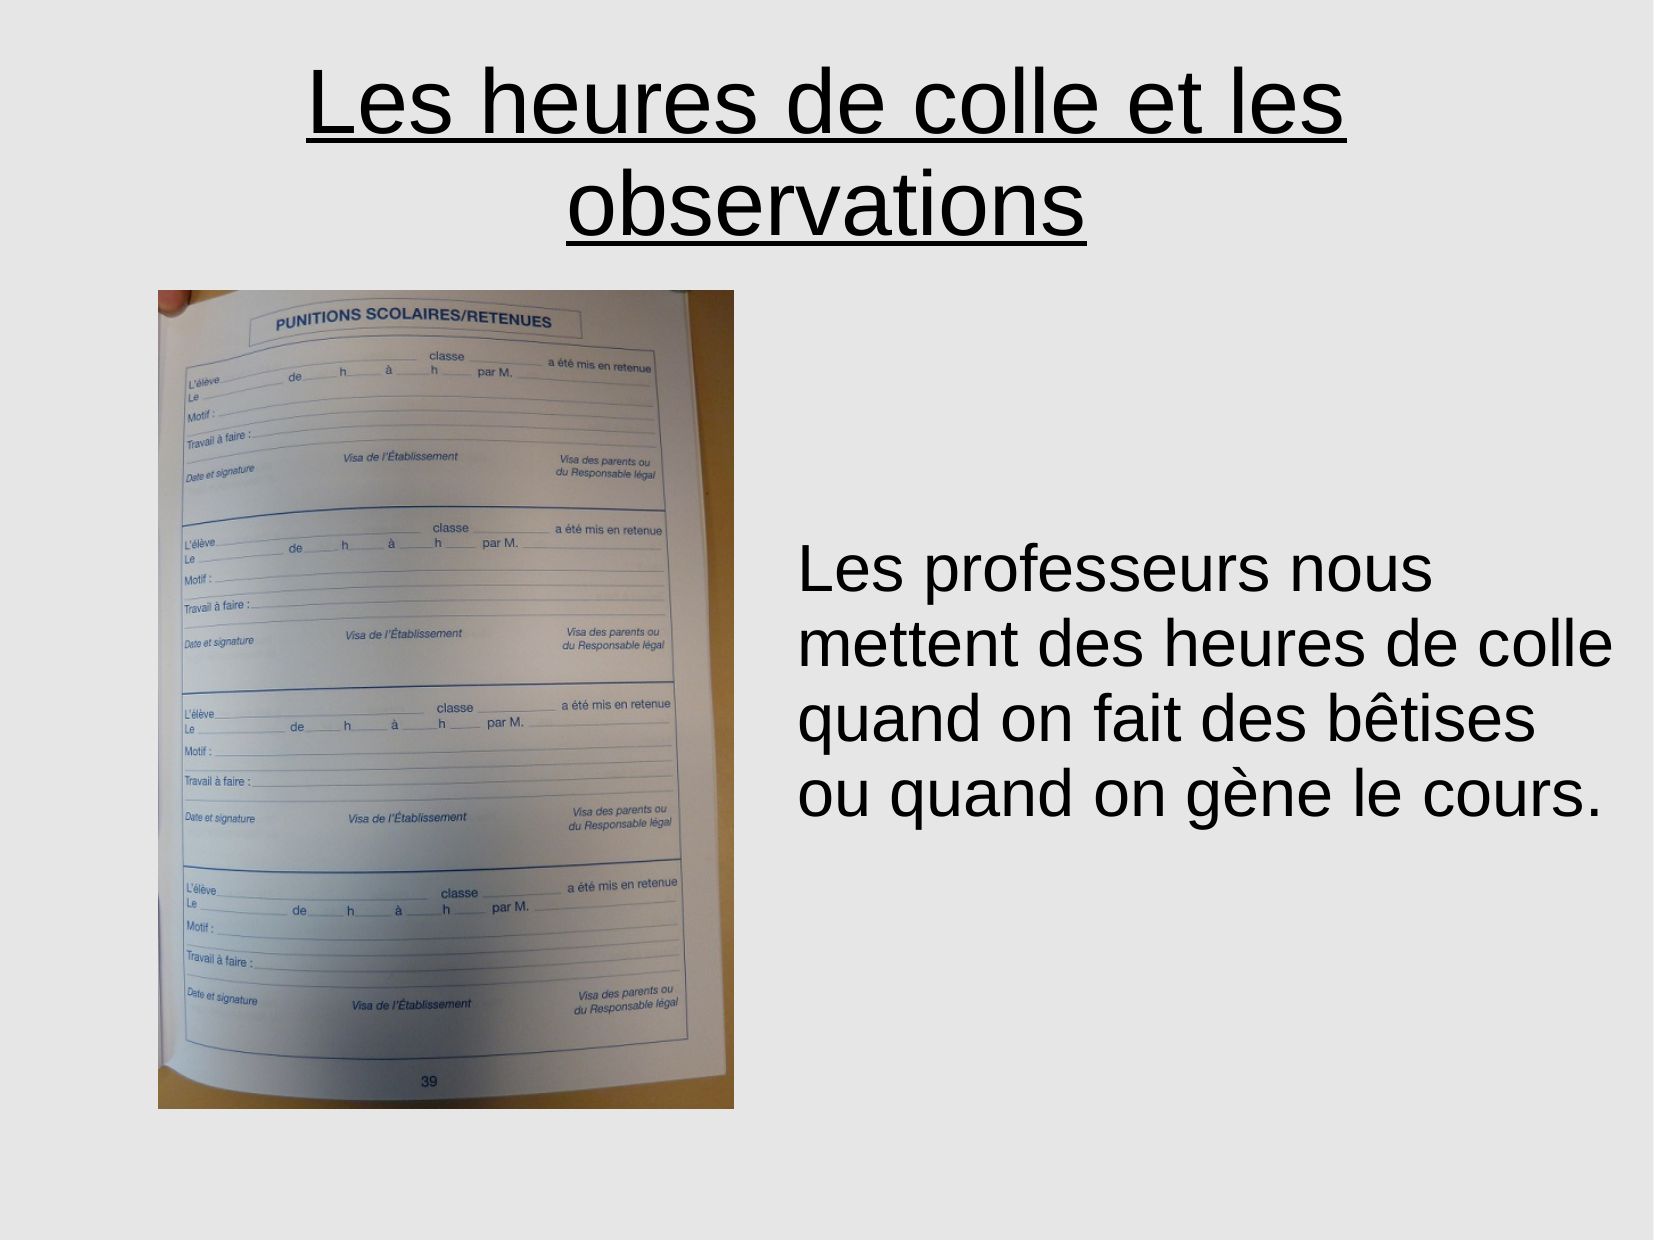

# Les heures de colle et les observations
Les professeurs nous mettent des heures de colle quand on fait des bêtises ou quand on gène le cours.